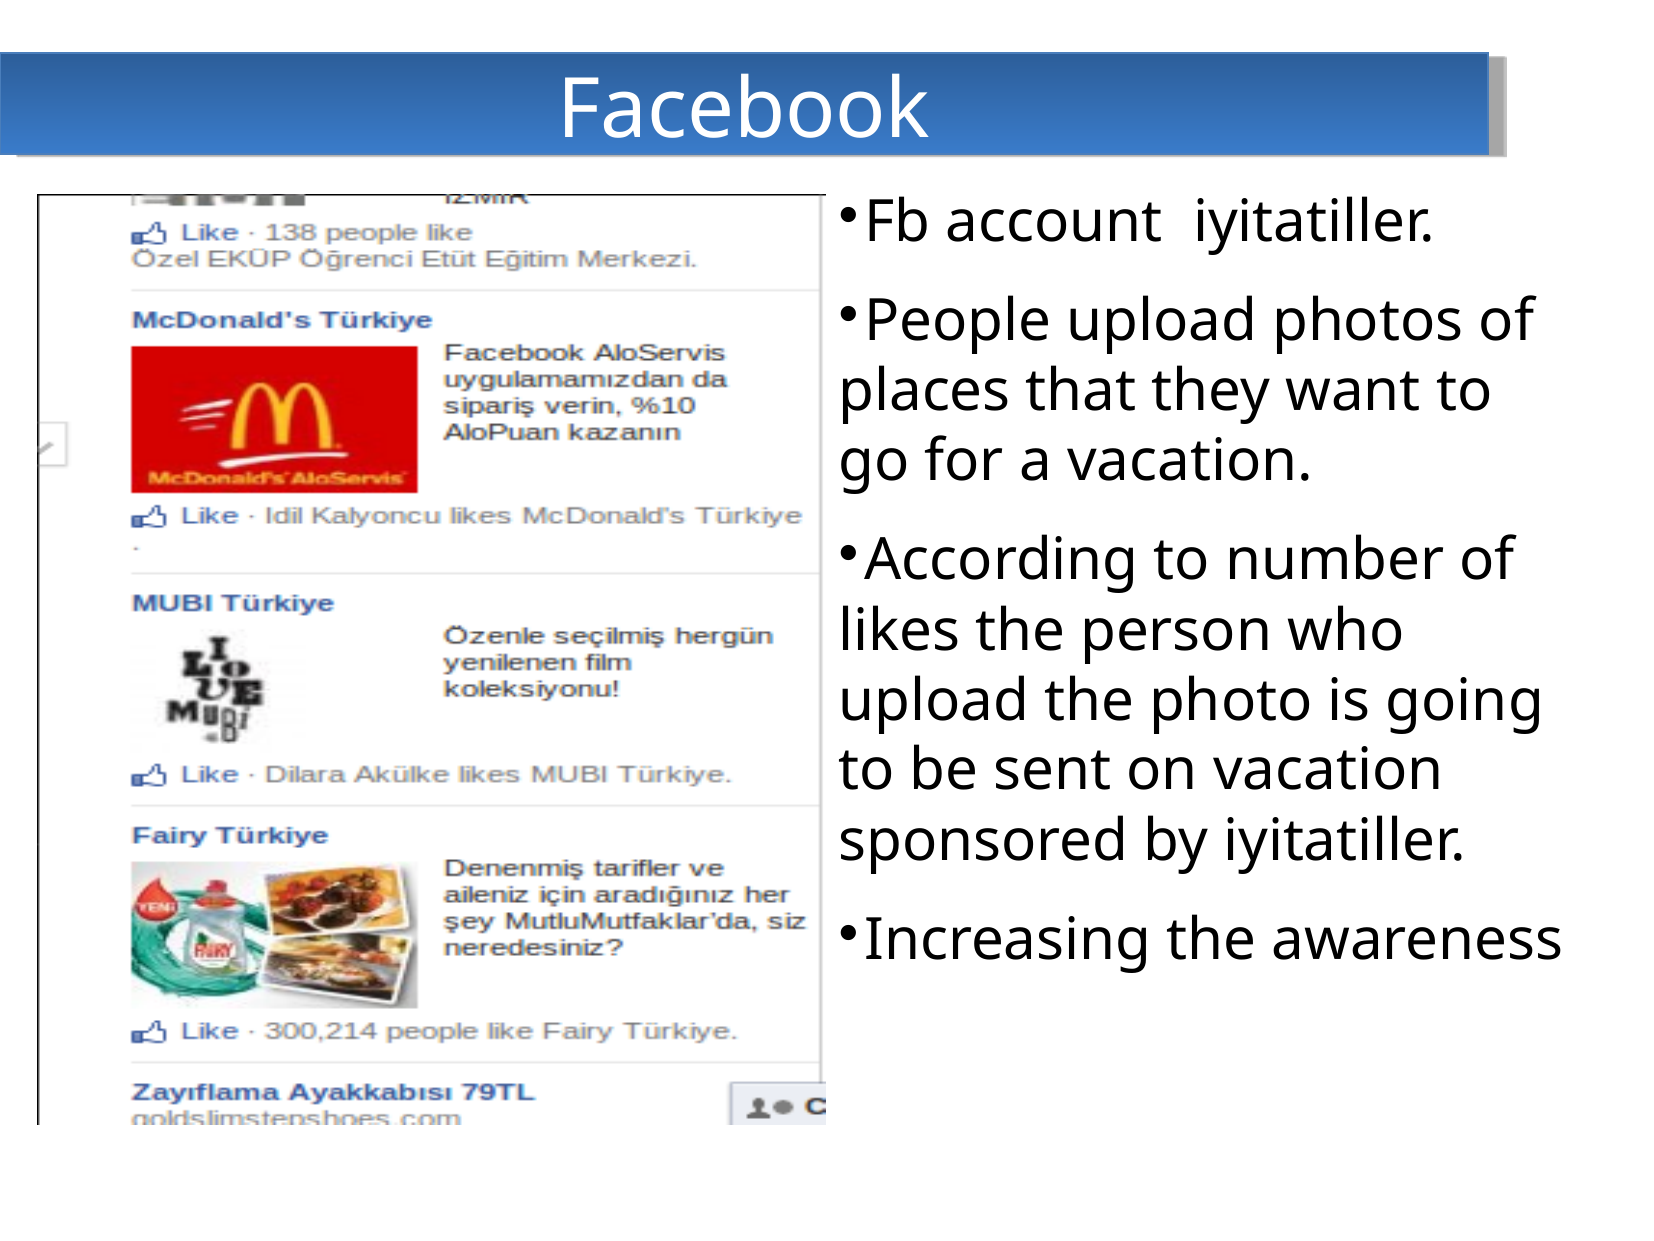

Facebook
Fb account iyitatiller.
People upload photos of places that they want to go for a vacation.
According to number of likes the person who upload the photo is going to be sent on vacation sponsored by iyitatiller.
Increasing the awareness